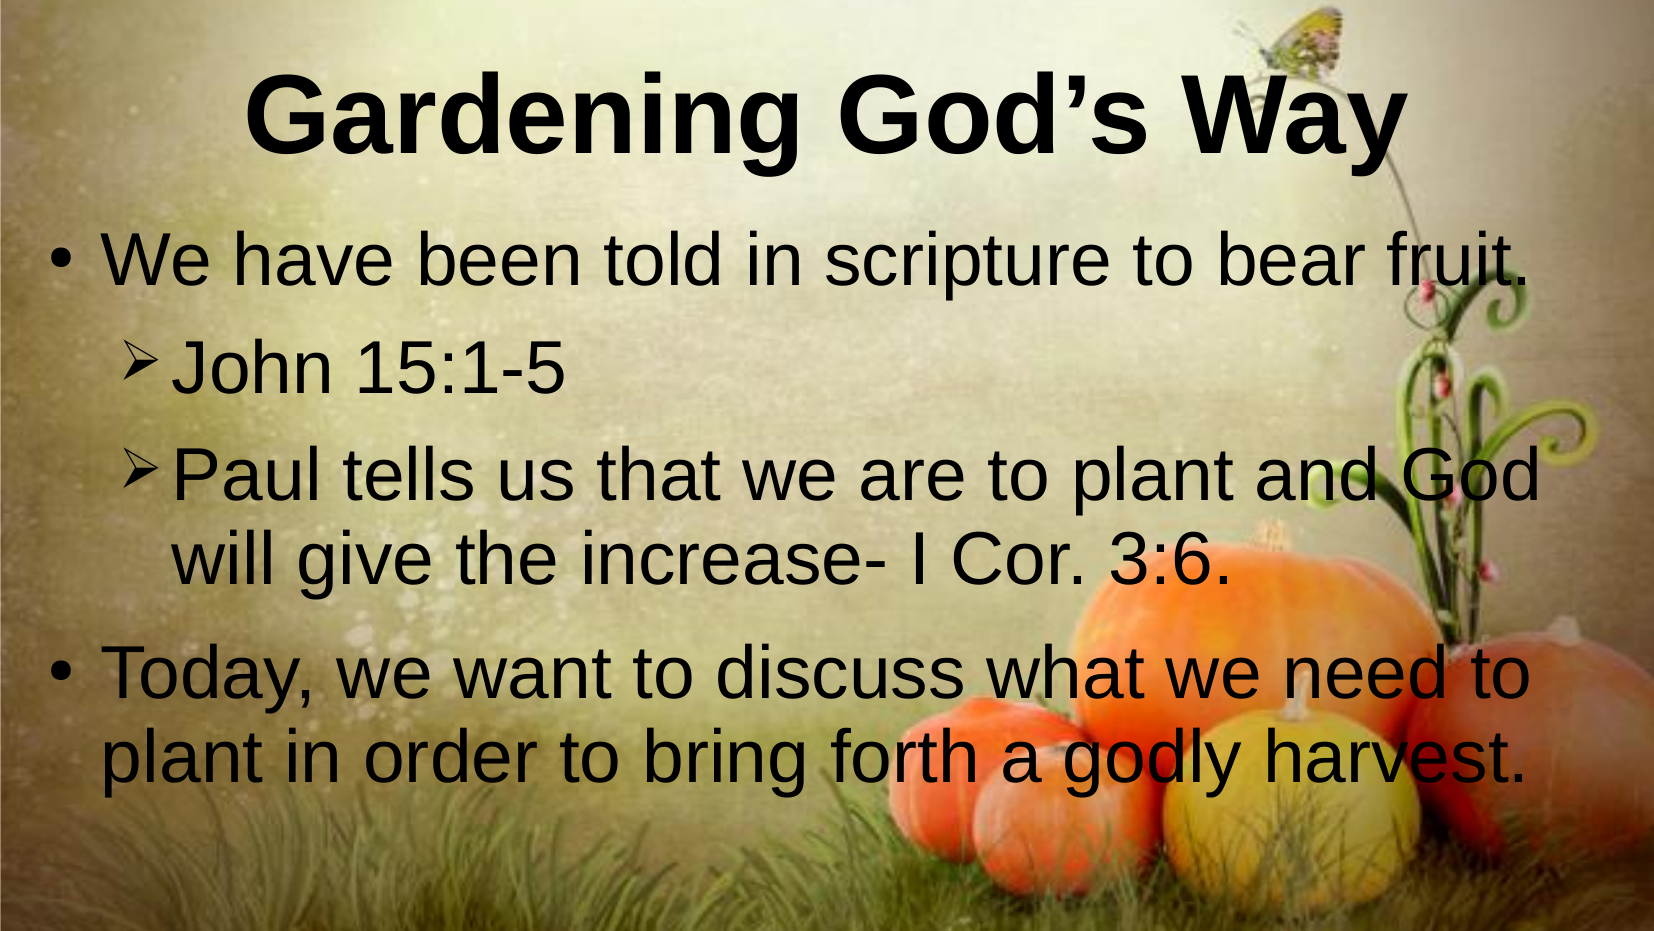

# Gardening God’s Way
We have been told in scripture to bear fruit.
John 15:1-5
Paul tells us that we are to plant and God will give the increase- I Cor. 3:6.
Today, we want to discuss what we need to plant in order to bring forth a godly harvest.